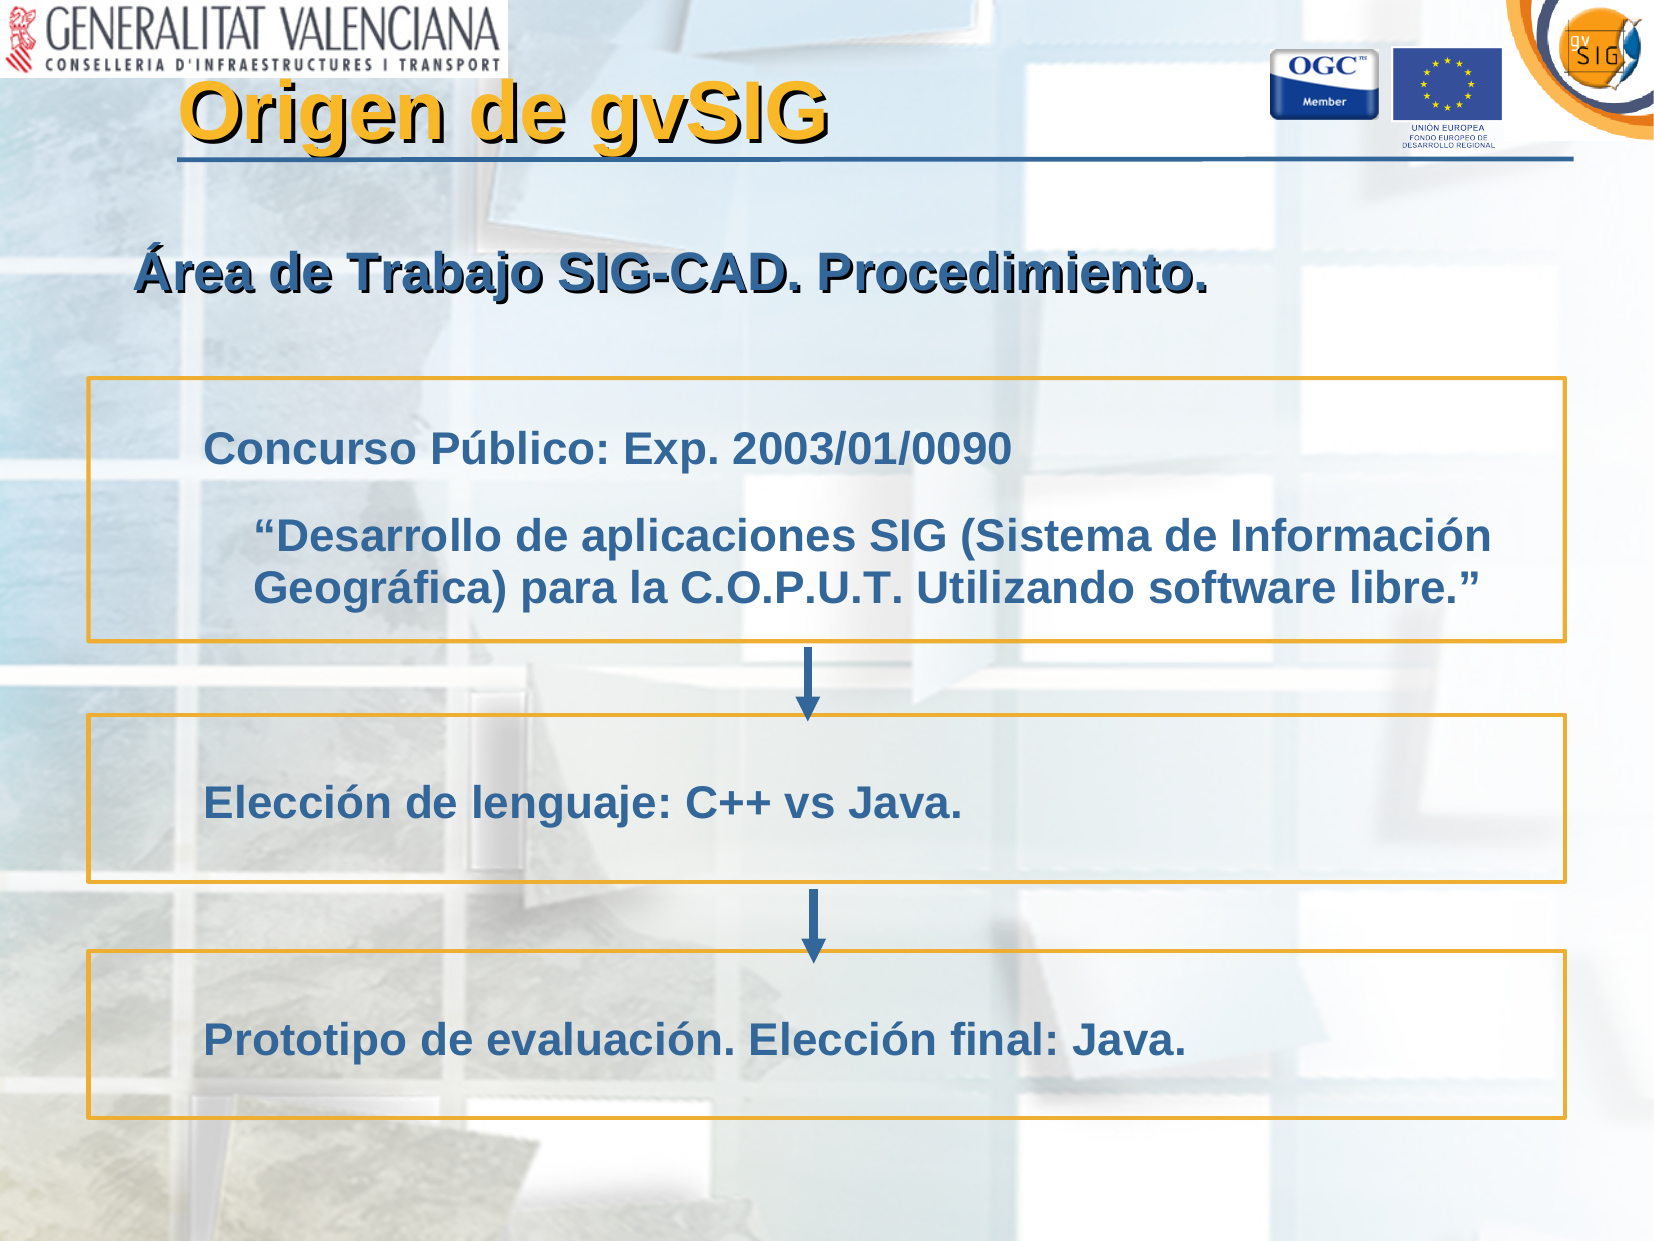

# Origen de gvSIG
Área de Trabajo SIG-CAD. Procedimiento.
 Concurso Público: Exp. 2003/01/0090
“Desarrollo de aplicaciones SIG (Sistema de Información Geográfica) para la C.O.P.U.T. Utilizando software libre.”
 Elección de lenguaje: C++ vs Java.
 Prototipo de evaluación. Elección final: Java.